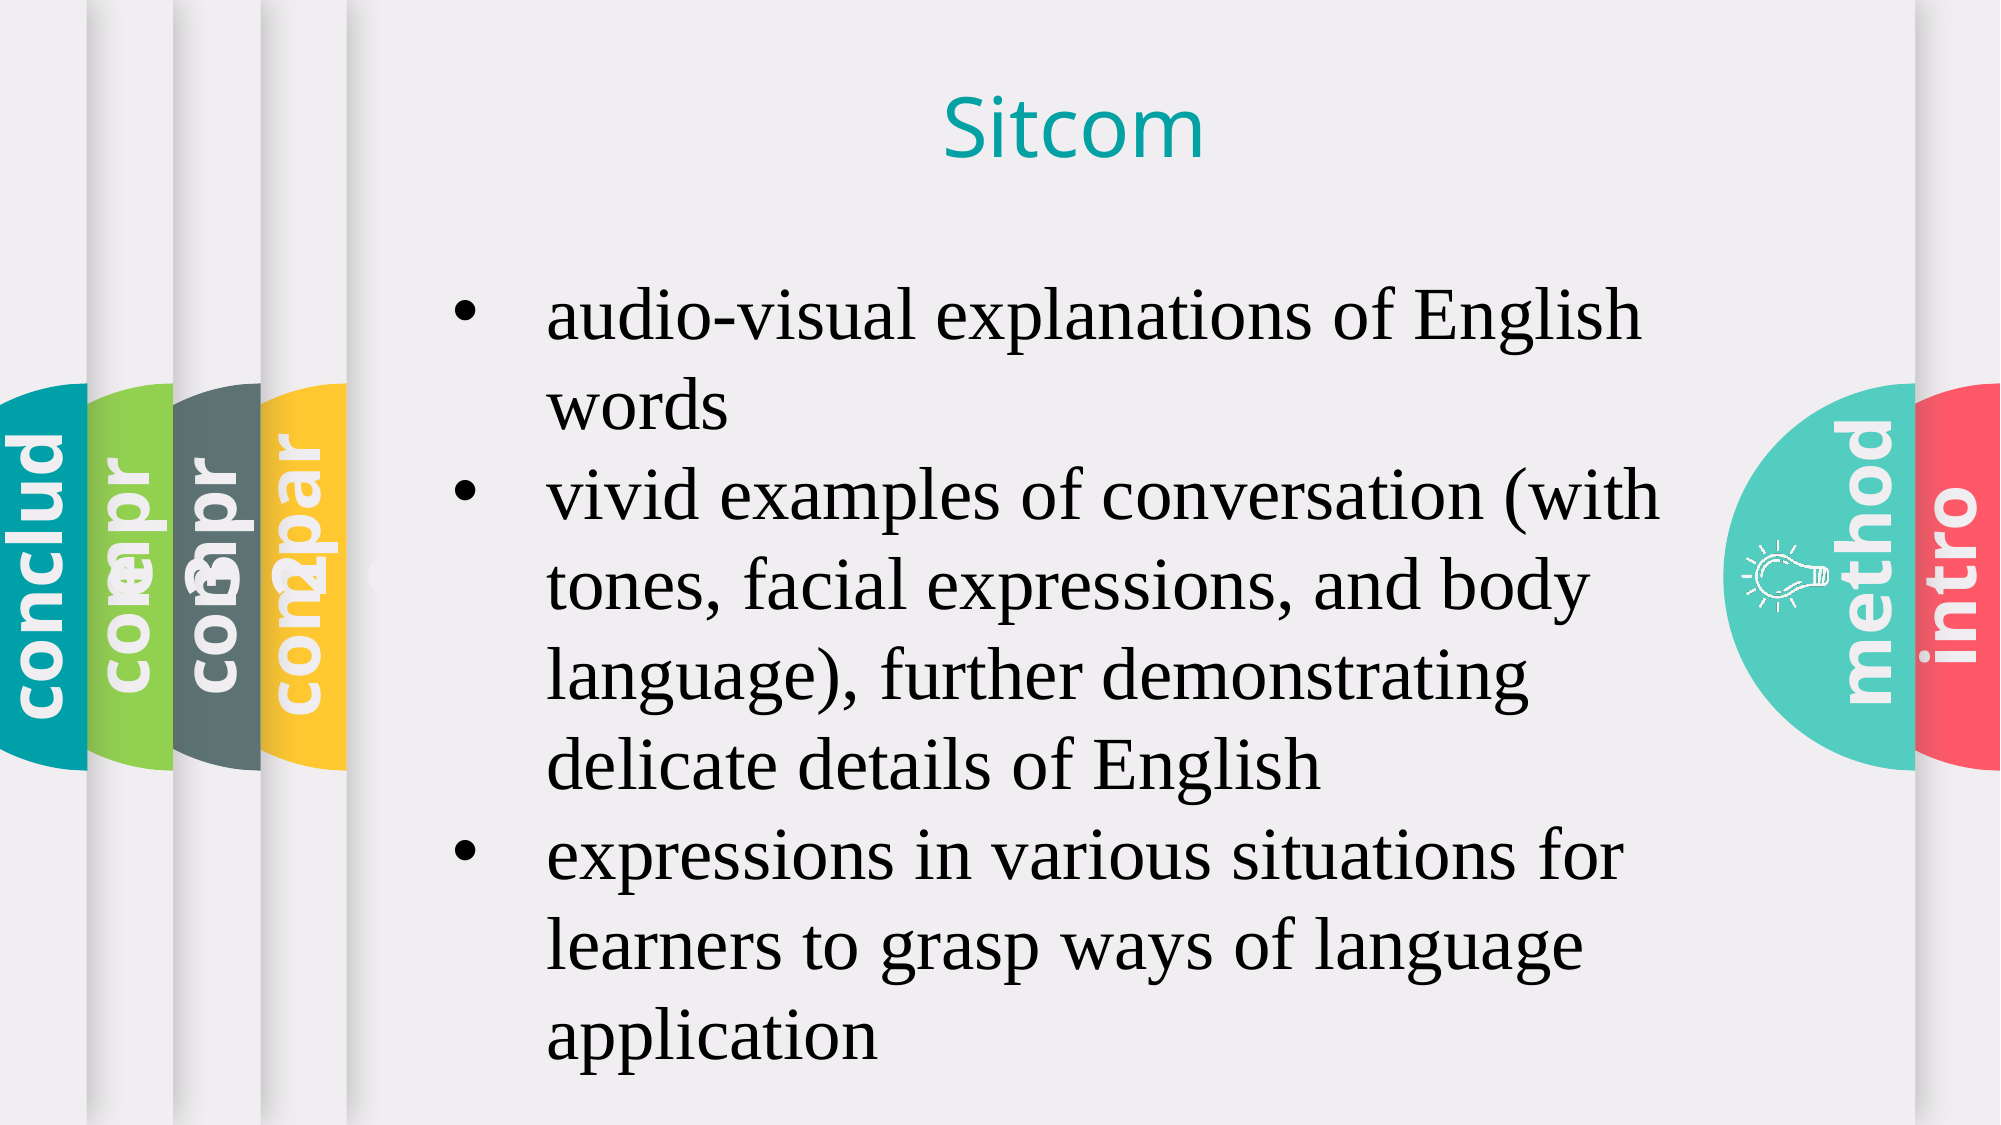

conclude
compr 2
compare
compr 3
intro
method
Sitcom
audio-visual explanations of English words
vivid examples of conversation (with tones, facial expressions, and body language), further demonstrating delicate details of English
expressions in various situations for learners to grasp ways of language application